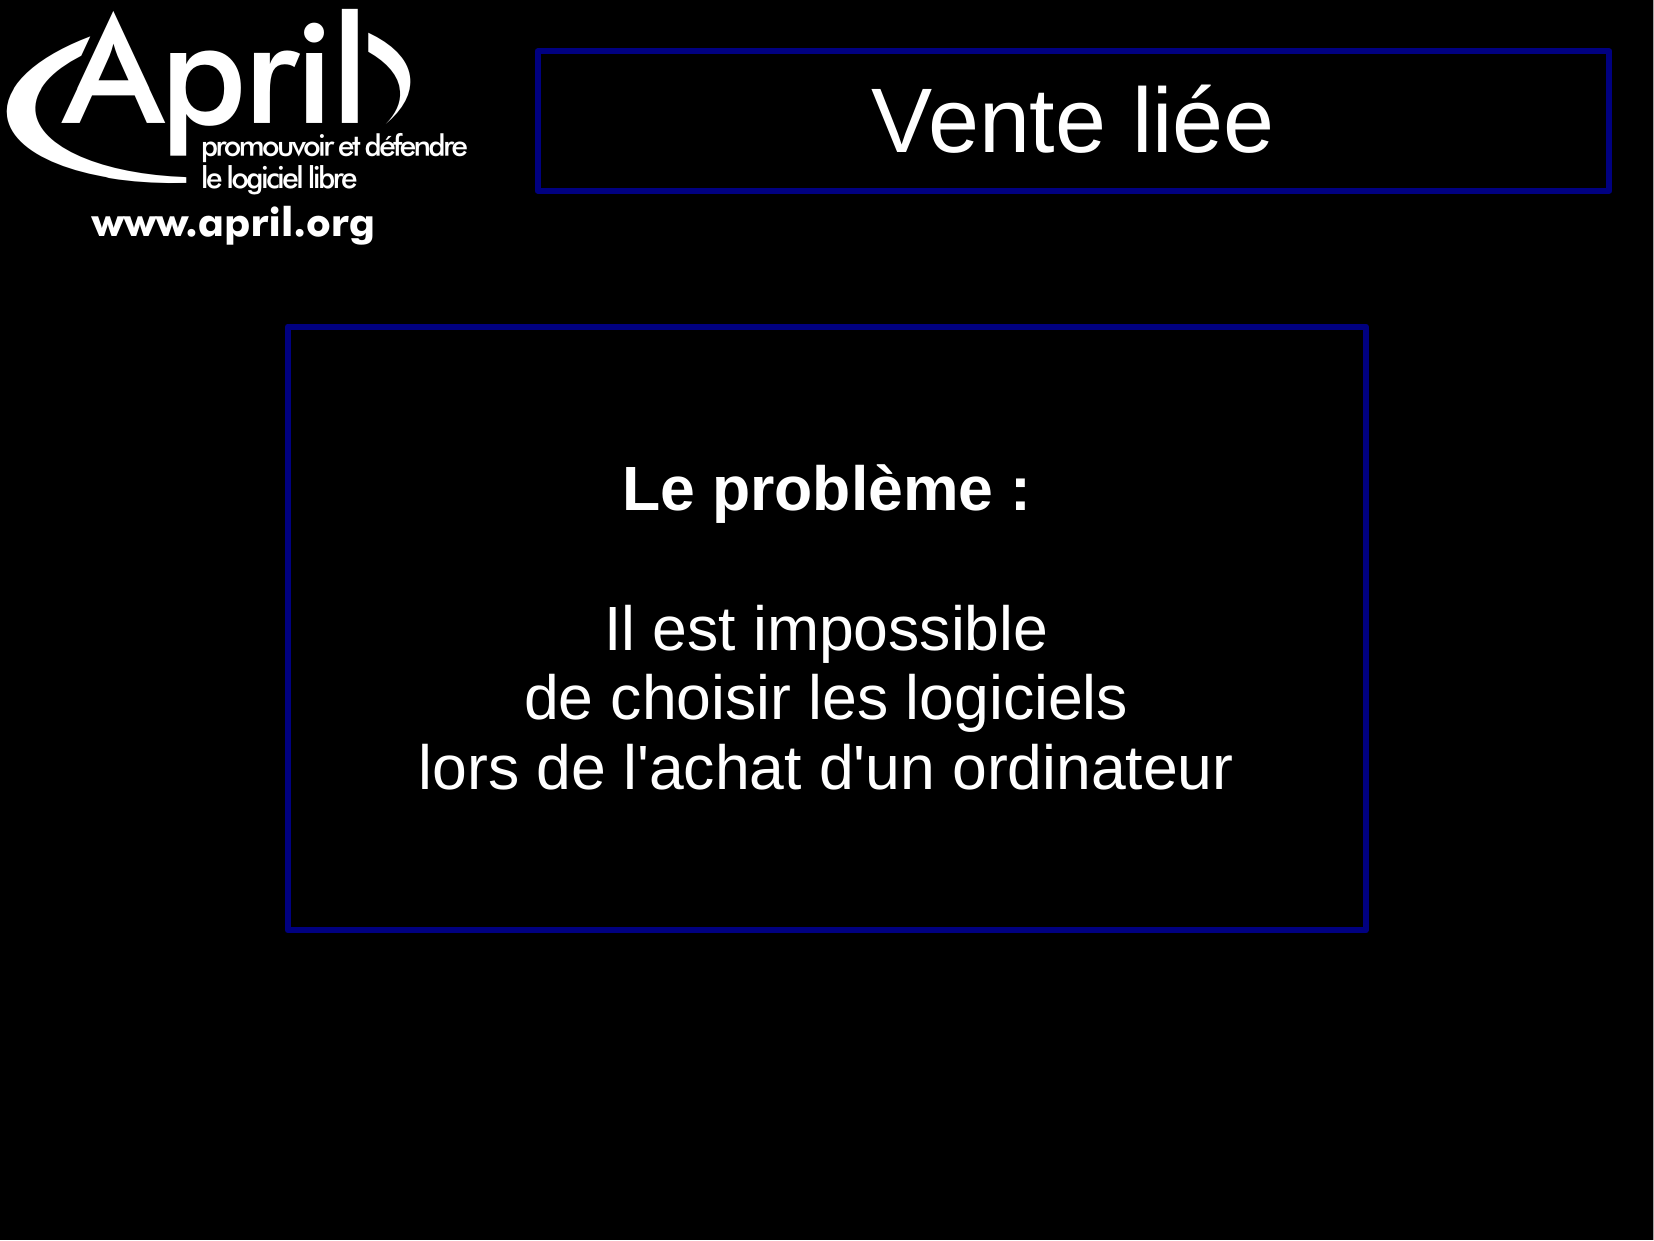

# Vente liée
Le problème :
Il est impossible
de choisir les logiciels
lors de l'achat d'un ordinateur